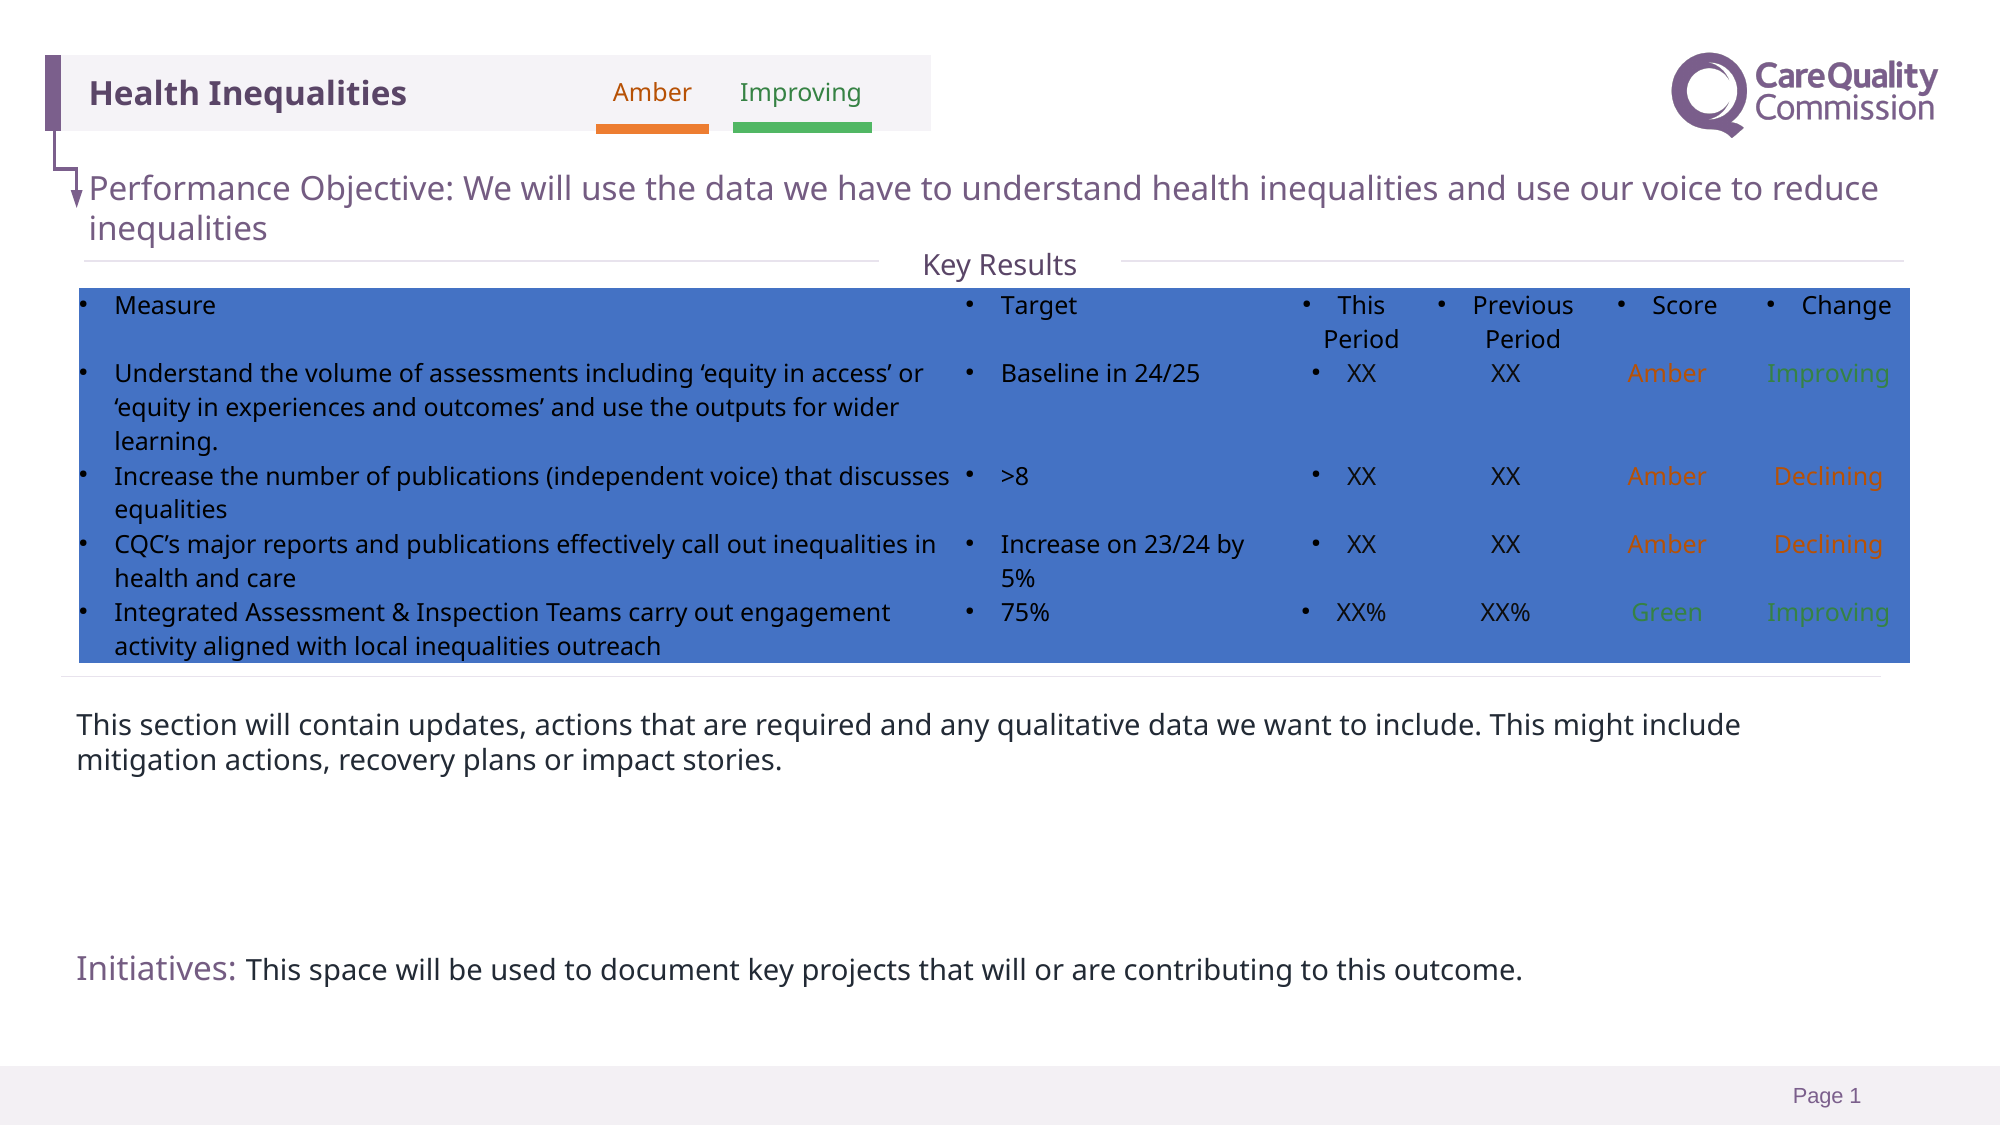

Health Inequalities
Amber
Improving
# Performance Objective: We will use the data we have to understand health inequalities and use our voice to reduce inequalities
Key Results
| Measure | Target | This Period | Previous Period | Score | Change |
| --- | --- | --- | --- | --- | --- |
| Understand the volume of assessments including ‘equity in access’ or ‘equity in experiences and outcomes’ and use the outputs for wider learning. | Baseline in 24/25 | XX | XX | Amber | Improving |
| Increase the number of publications (independent voice) that discusses equalities | >8 | XX | XX | Amber | Declining |
| CQC’s major reports and publications effectively call out inequalities in health and care | Increase on 23/24 by 5% | XX | XX | Amber | Declining |
| Integrated Assessment & Inspection Teams carry out engagement activity aligned with local inequalities outreach | 75% | XX% | XX% | Green | Improving |
This section will contain updates, actions that are required and any qualitative data we want to include. This might include mitigation actions, recovery plans or impact stories.
Initiatives: This space will be used to document key projects that will or are contributing to this outcome.
Page 1